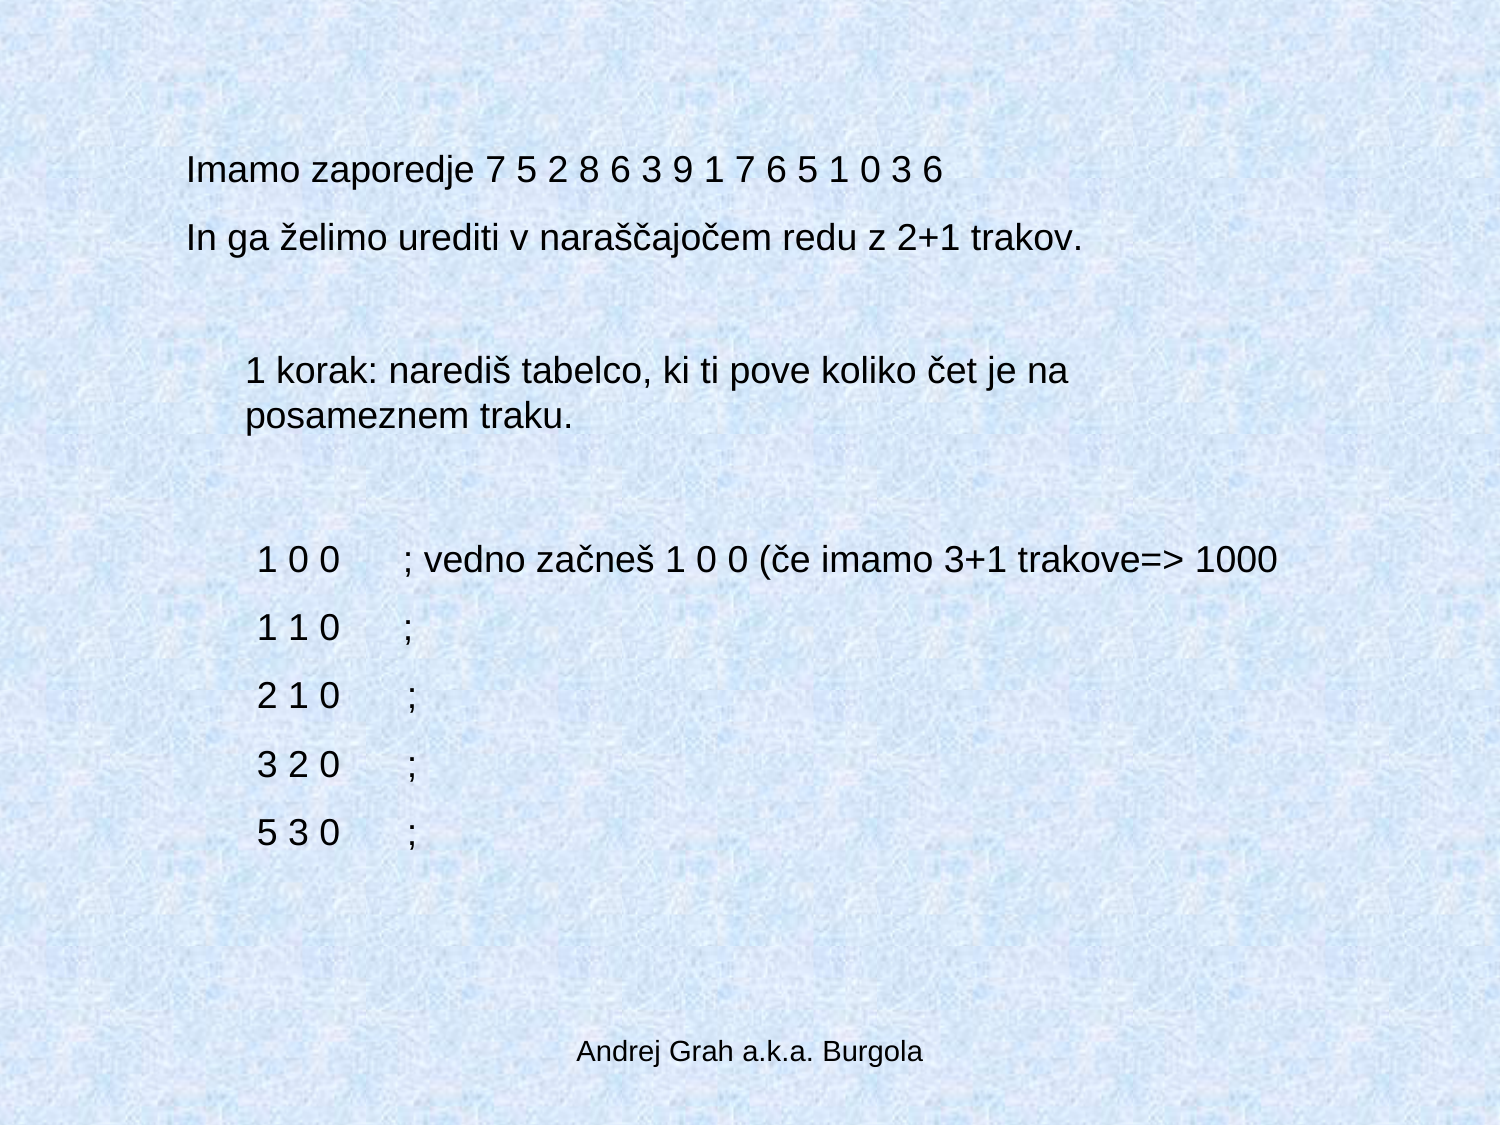

Imamo zaporedje 7 5 2 8 6 3 9 1 7 6 5 1 0 3 6
In ga želimo urediti v naraščajočem redu z 2+1 trakov.
1 korak: narediš tabelco, ki ti pove koliko čet je na posameznem traku.
1 0 0 ; vedno začneš 1 0 0 (če imamo 3+1 trakove=> 1000
1 1 0 ;
2 1 0	;
3 2 0	;
5 3 0	;
Andrej Grah a.k.a. Burgola